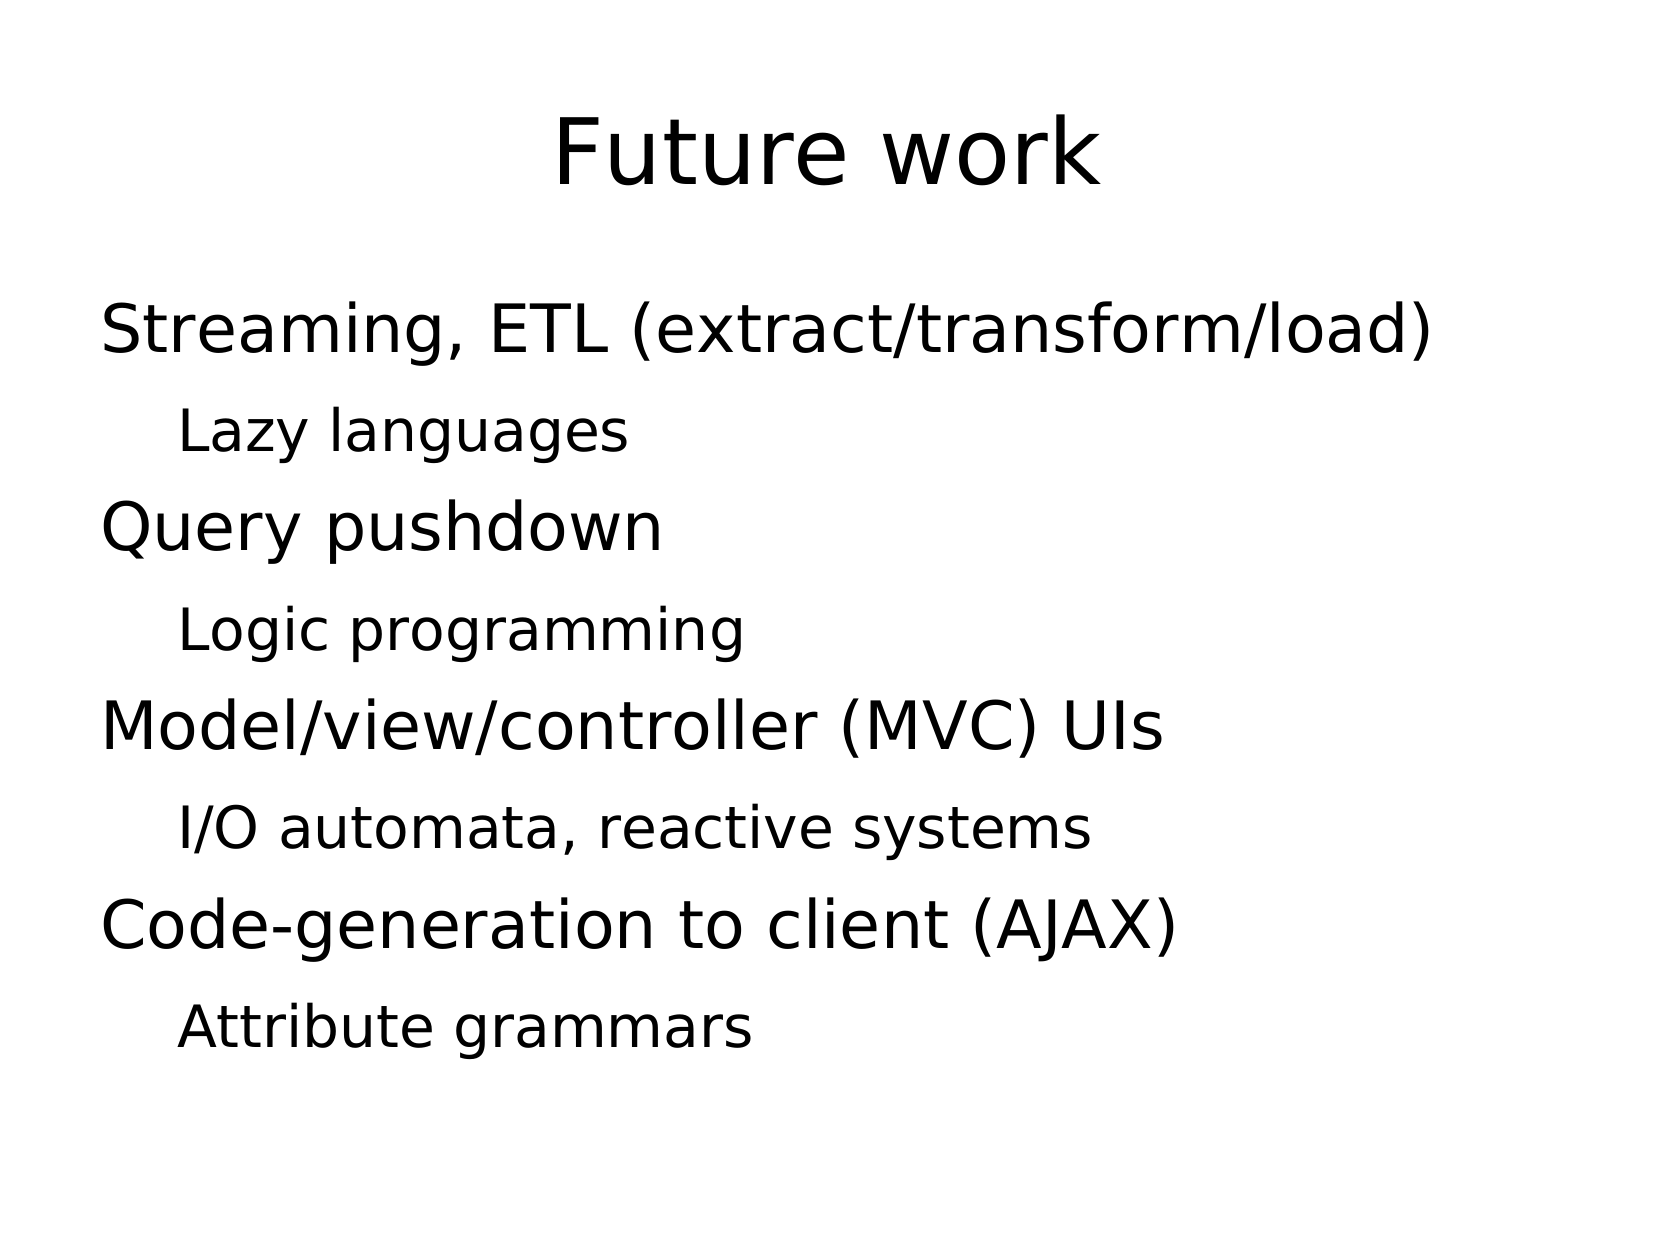

# Future work
Streaming, ETL (extract/transform/load)
Lazy languages
Query pushdown
Logic programming
Model/view/controller (MVC) UIs
I/O automata, reactive systems
Code-generation to client (AJAX)
Attribute grammars